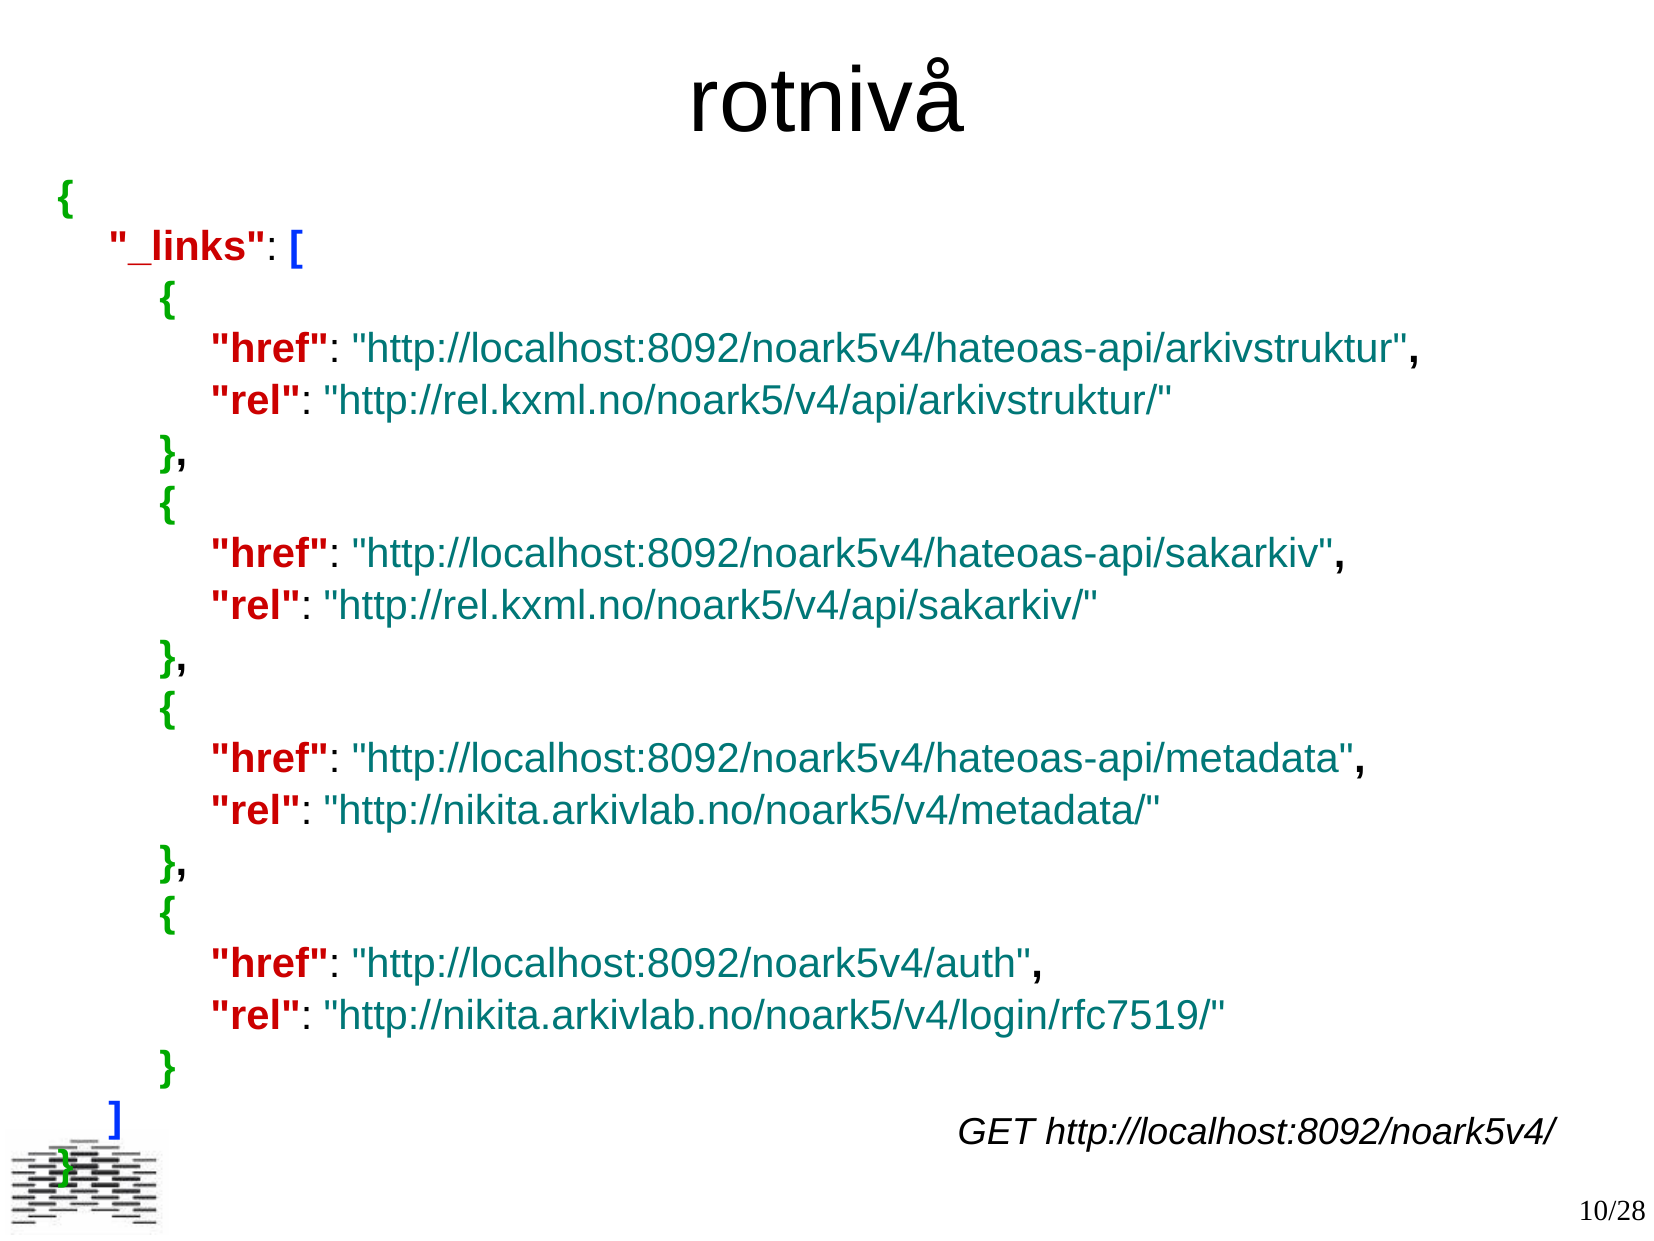

# rotnivå
{
 "_links": [
 {
 "href": "http://localhost:8092/noark5v4/hateoas-api/arkivstruktur",
 "rel": "http://rel.kxml.no/noark5/v4/api/arkivstruktur/"
 },
 {
 "href": "http://localhost:8092/noark5v4/hateoas-api/sakarkiv",
 "rel": "http://rel.kxml.no/noark5/v4/api/sakarkiv/"
 },
 {
 "href": "http://localhost:8092/noark5v4/hateoas-api/metadata",
 "rel": "http://nikita.arkivlab.no/noark5/v4/metadata/"
 },
 {
 "href": "http://localhost:8092/noark5v4/auth",
 "rel": "http://nikita.arkivlab.no/noark5/v4/login/rfc7519/"
 }
 ]
}
GET http://localhost:8092/noark5v4/